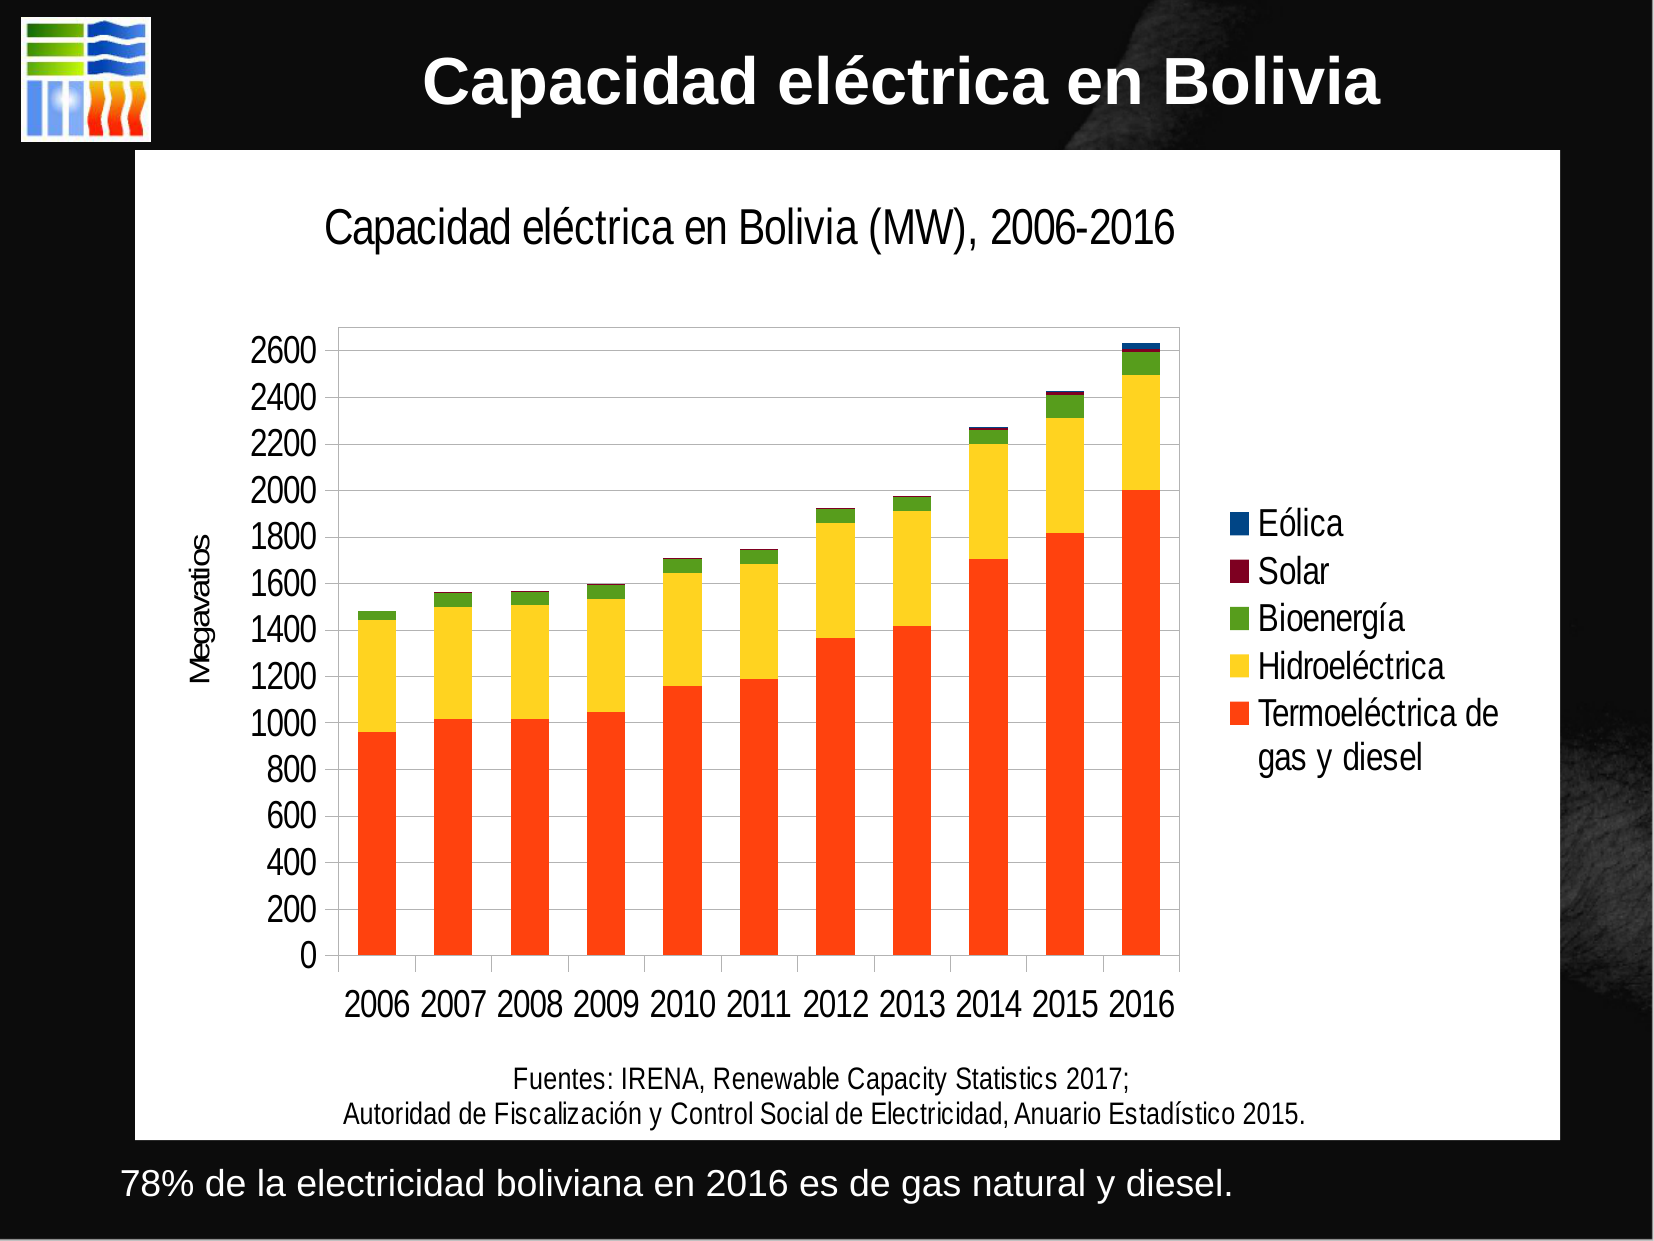

# Capacidad eléctrica en Bolivia
78% de la electricidad boliviana en 2016 es de gas natural y diesel.